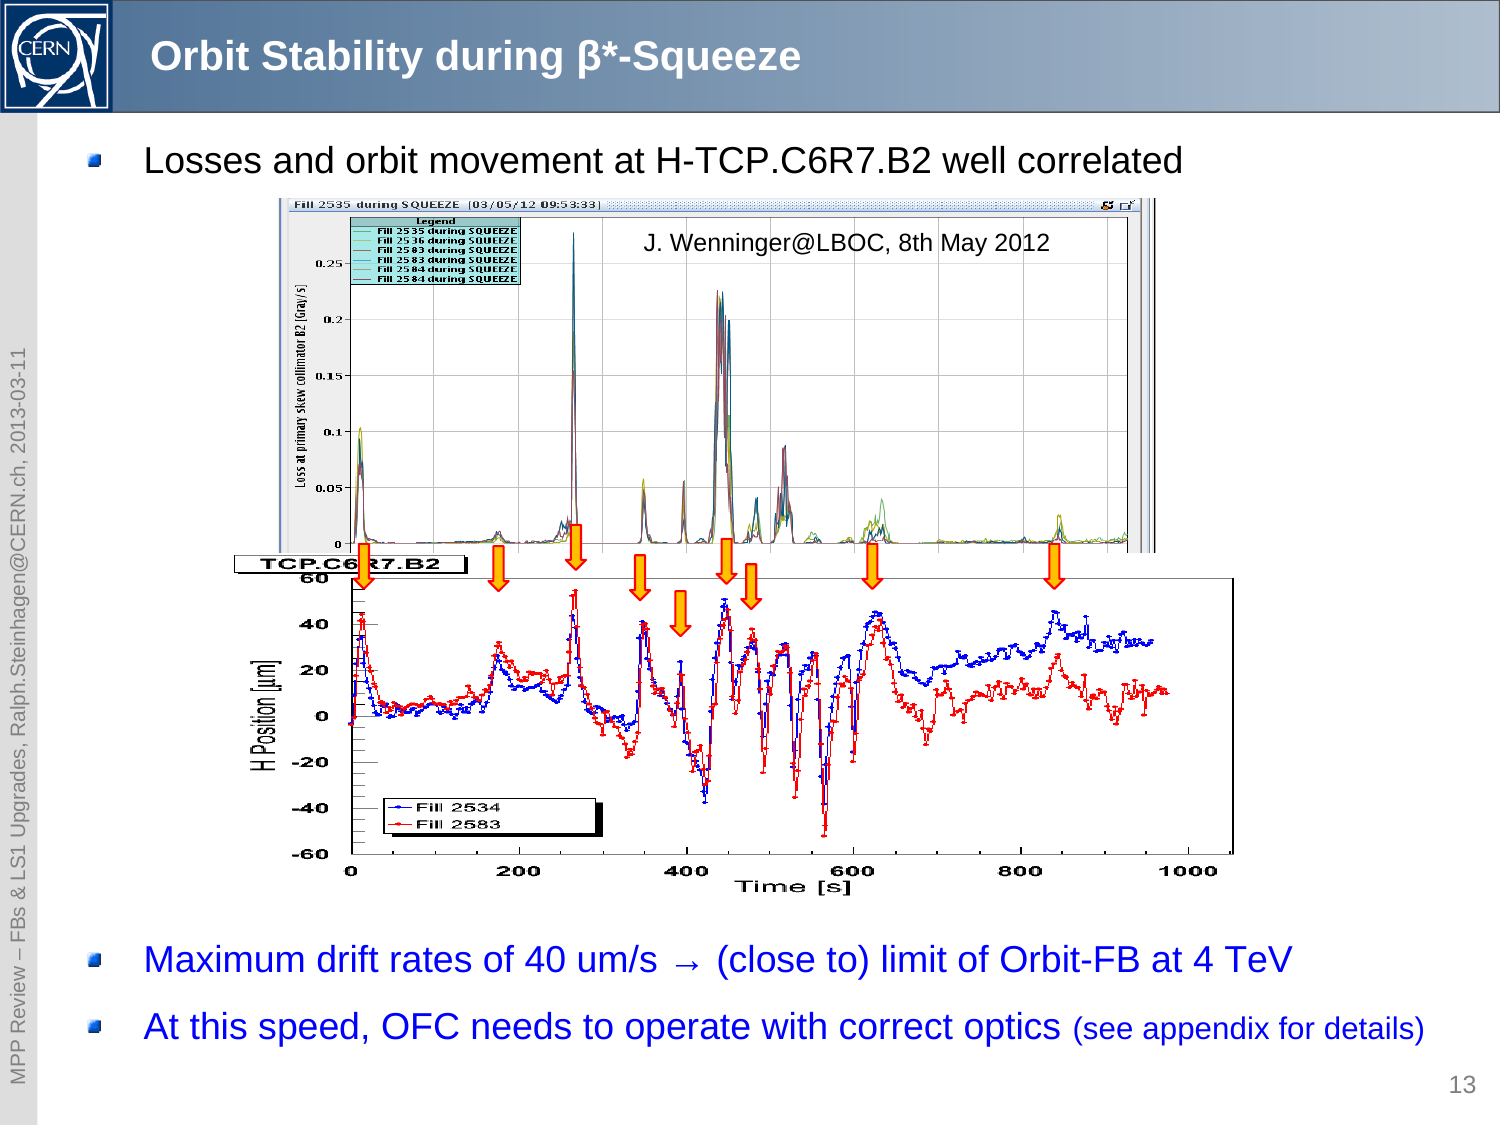

# Orbit Stability during β*-Squeeze
Losses and orbit movement at H-TCP.C6R7.B2 well correlated
Maximum drift rates of 40 um/s → (close to) limit of Orbit-FB at 4 TeV
At this speed, OFC needs to operate with correct optics (see appendix for details)
J. Wenninger@LBOC, 8th May 2012